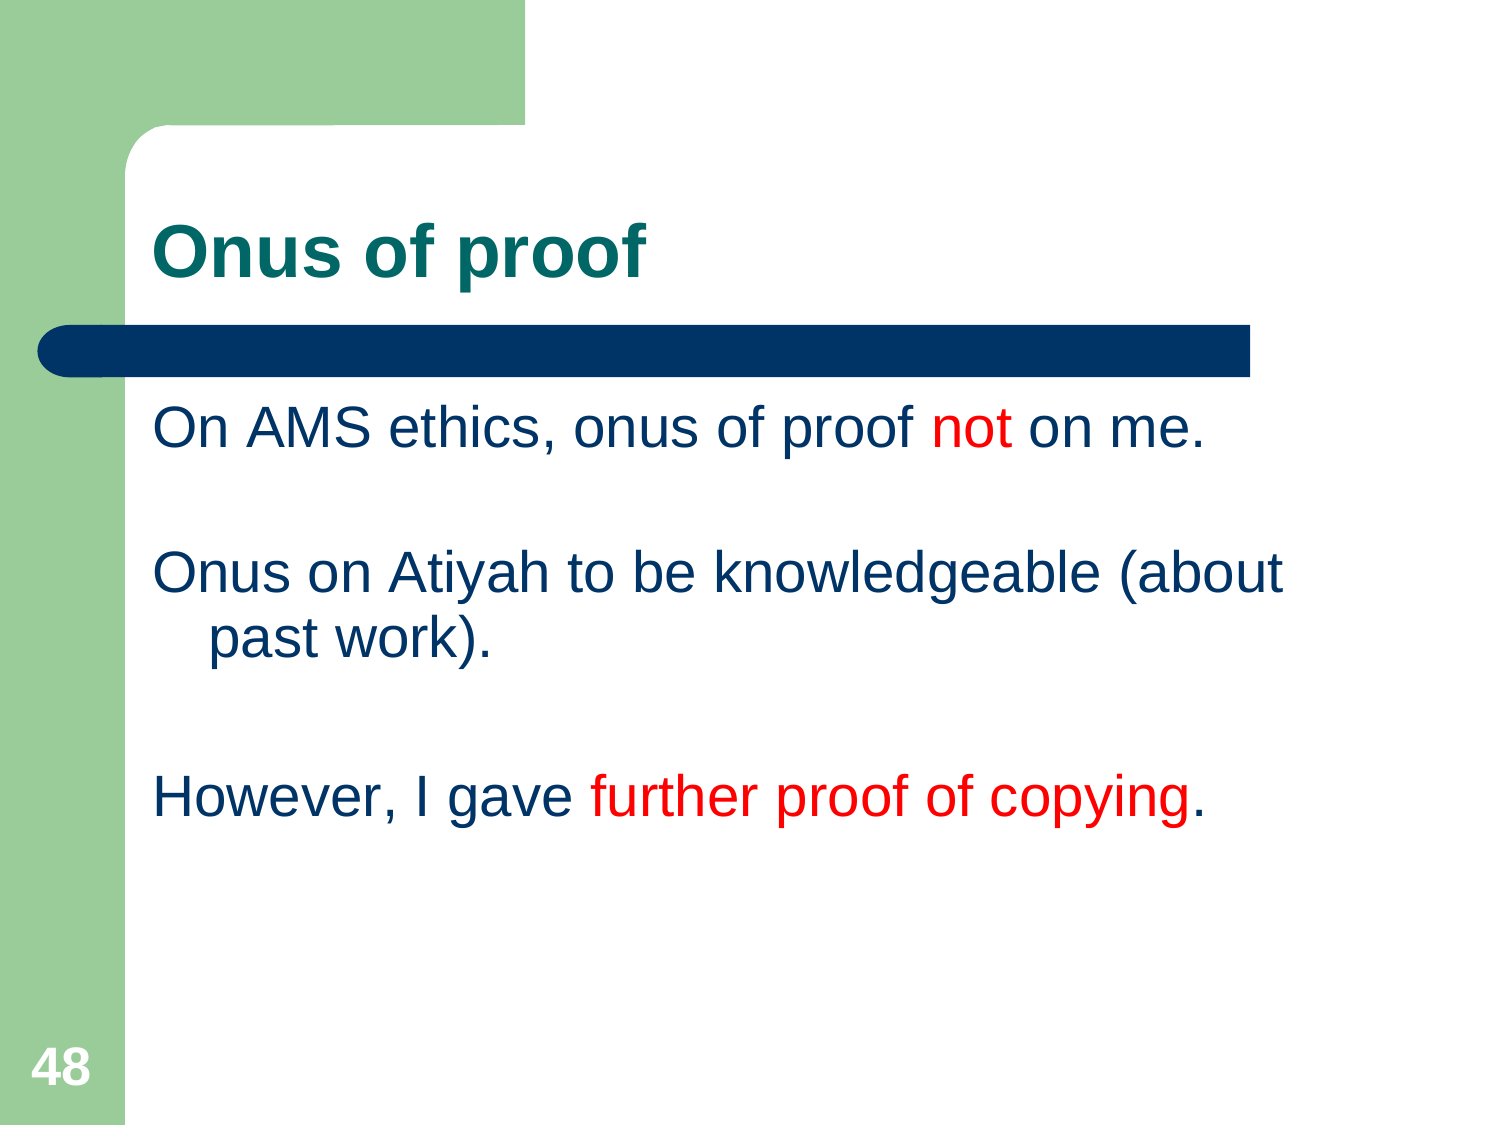

# Onus of proof
On AMS ethics, onus of proof not on me.
Onus on Atiyah to be knowledgeable (about past work).
However, I gave further proof of copying.
48